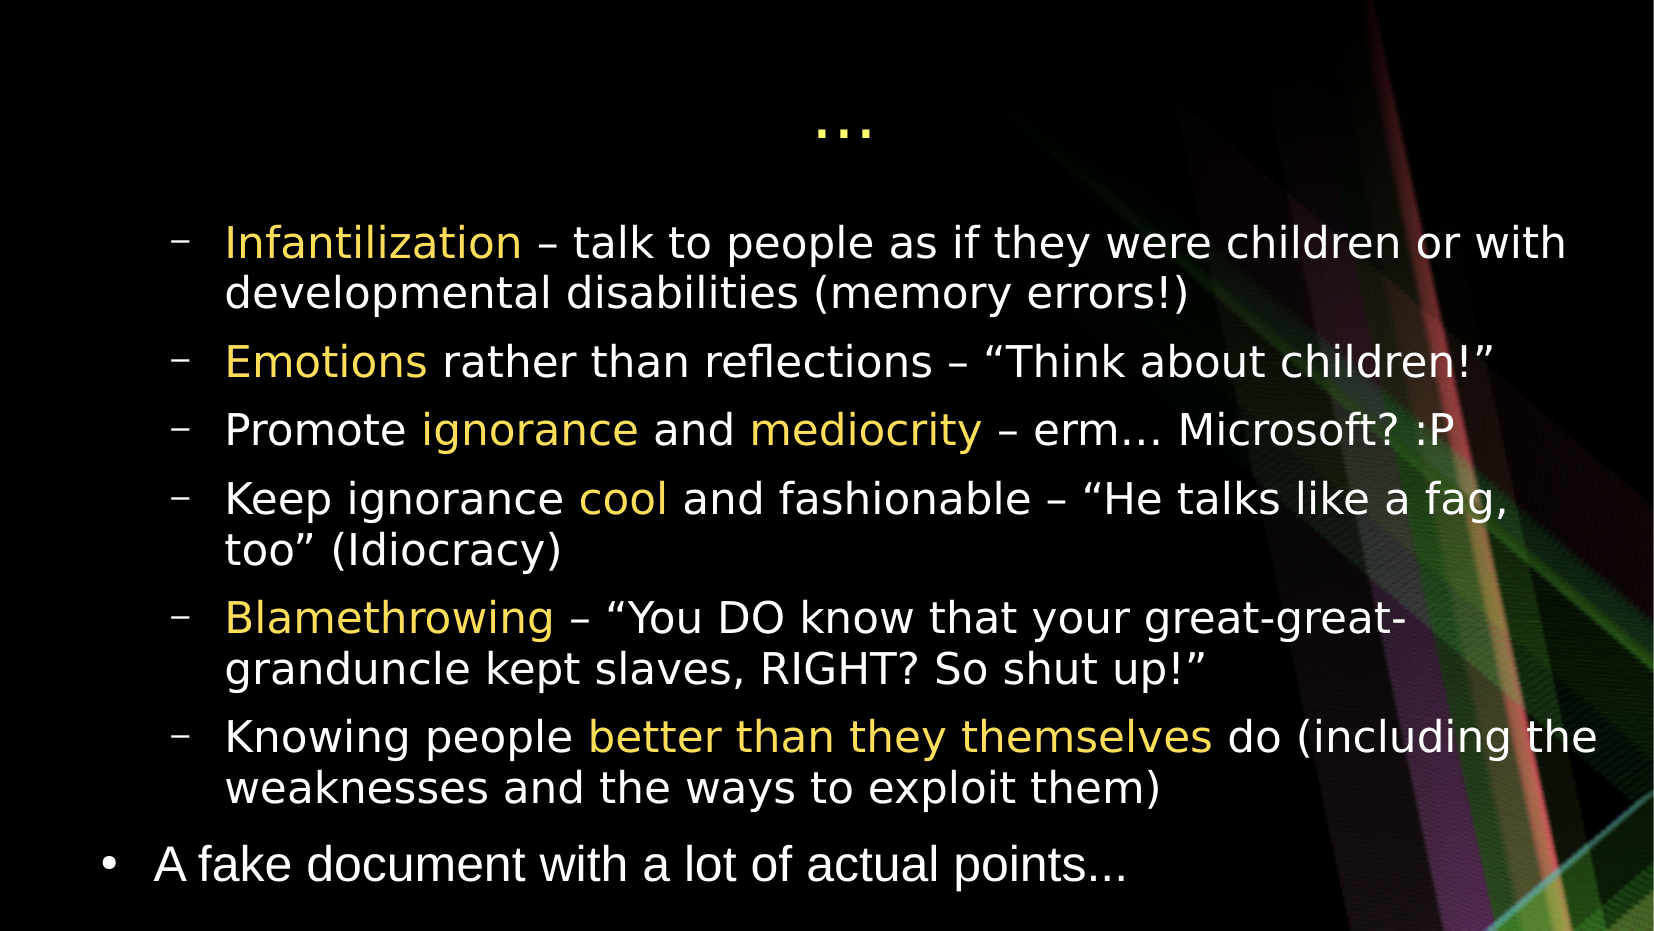

# ...
Infantilization – talk to people as if they were children or with developmental disabilities (memory errors!)
Emotions rather than reflections – “Think about children!”
Promote ignorance and mediocrity – erm… Microsoft? :P
Keep ignorance cool and fashionable – “He talks like a fag, too” (Idiocracy)
Blamethrowing – “You DO know that your great-great-granduncle kept slaves, RIGHT? So shut up!”
Knowing people better than they themselves do (including the weaknesses and the ways to exploit them)
A fake document with a lot of actual points...